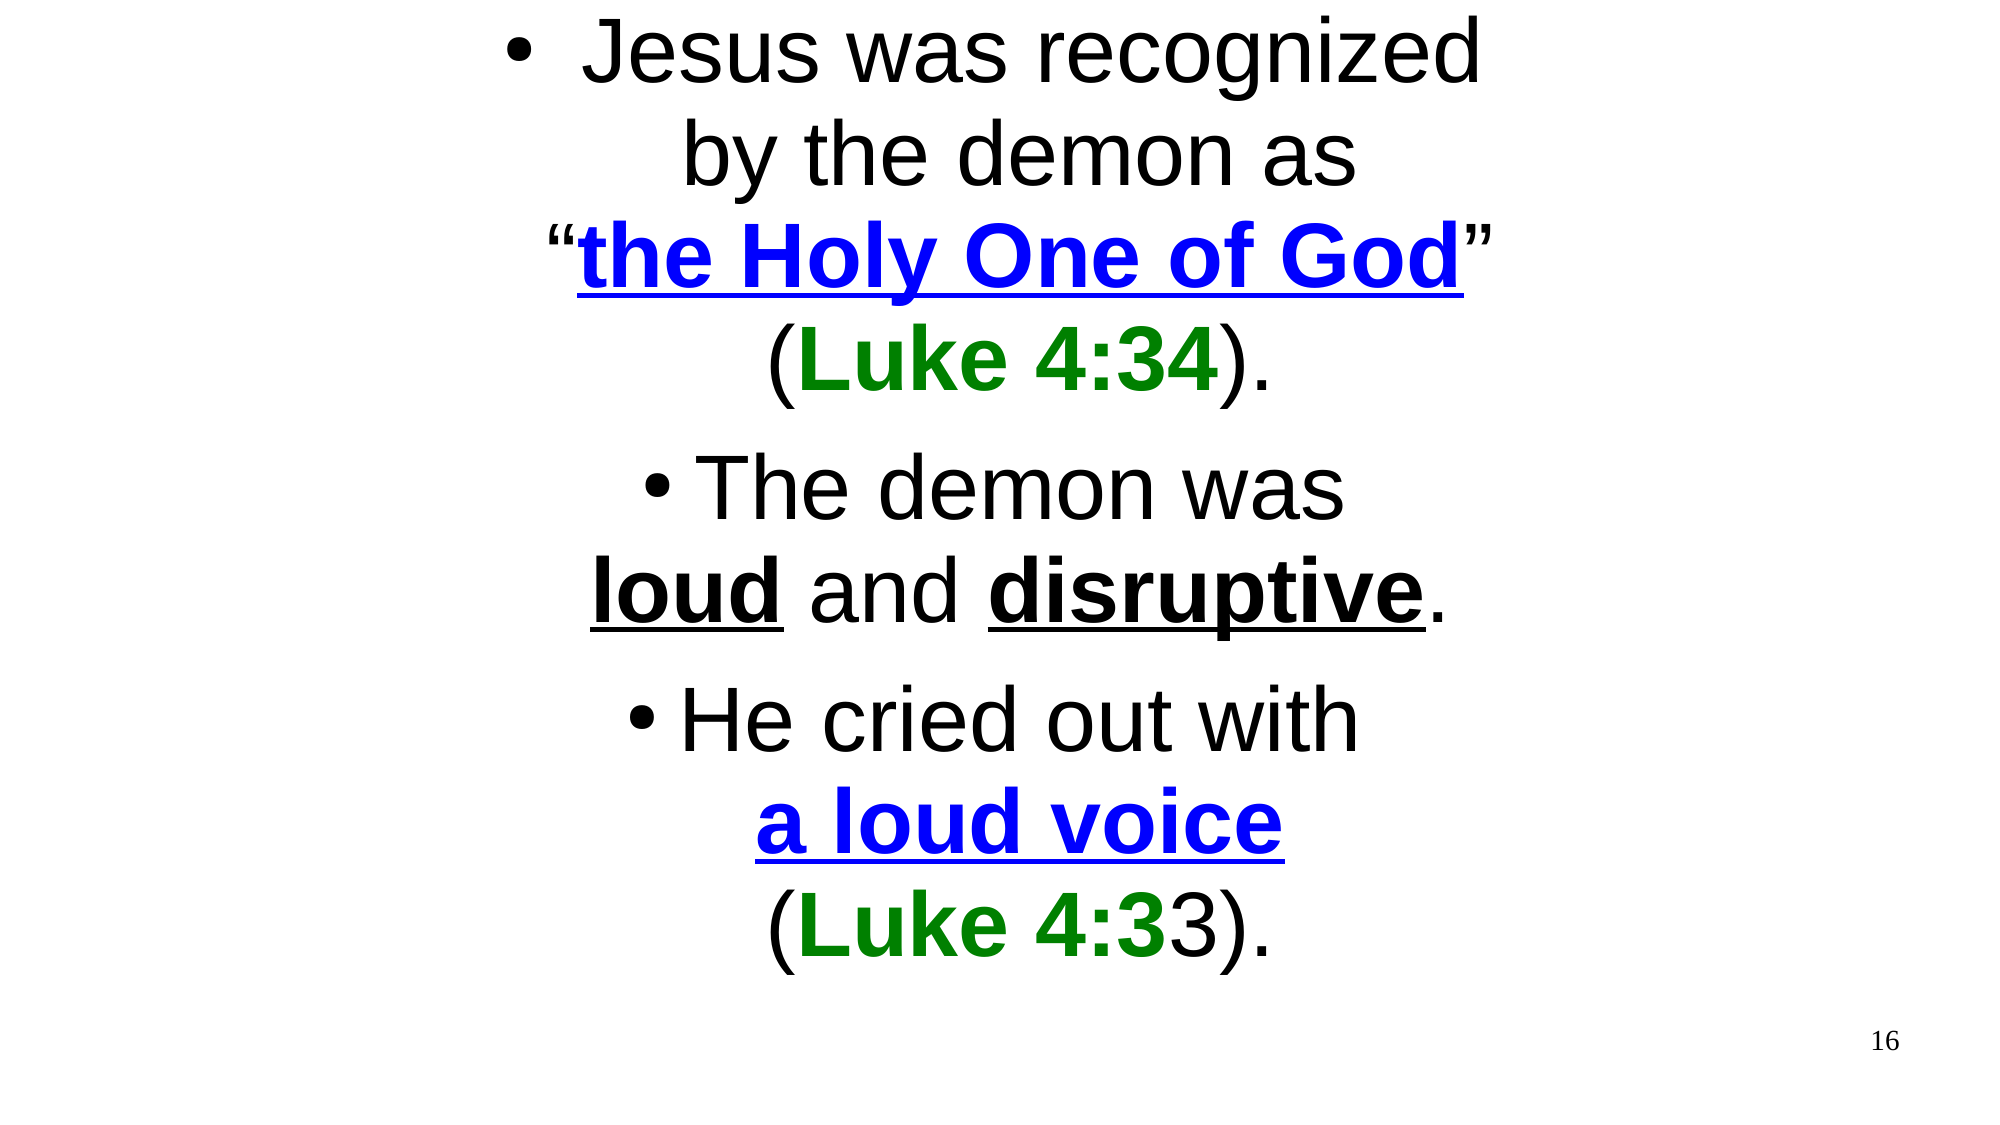

# Jesus was recognized by the demon as “the Holy One of God” (Luke 4:34).
The demon was
loud and disruptive.
He cried out with
a loud voice
(Luke 4:33).
16